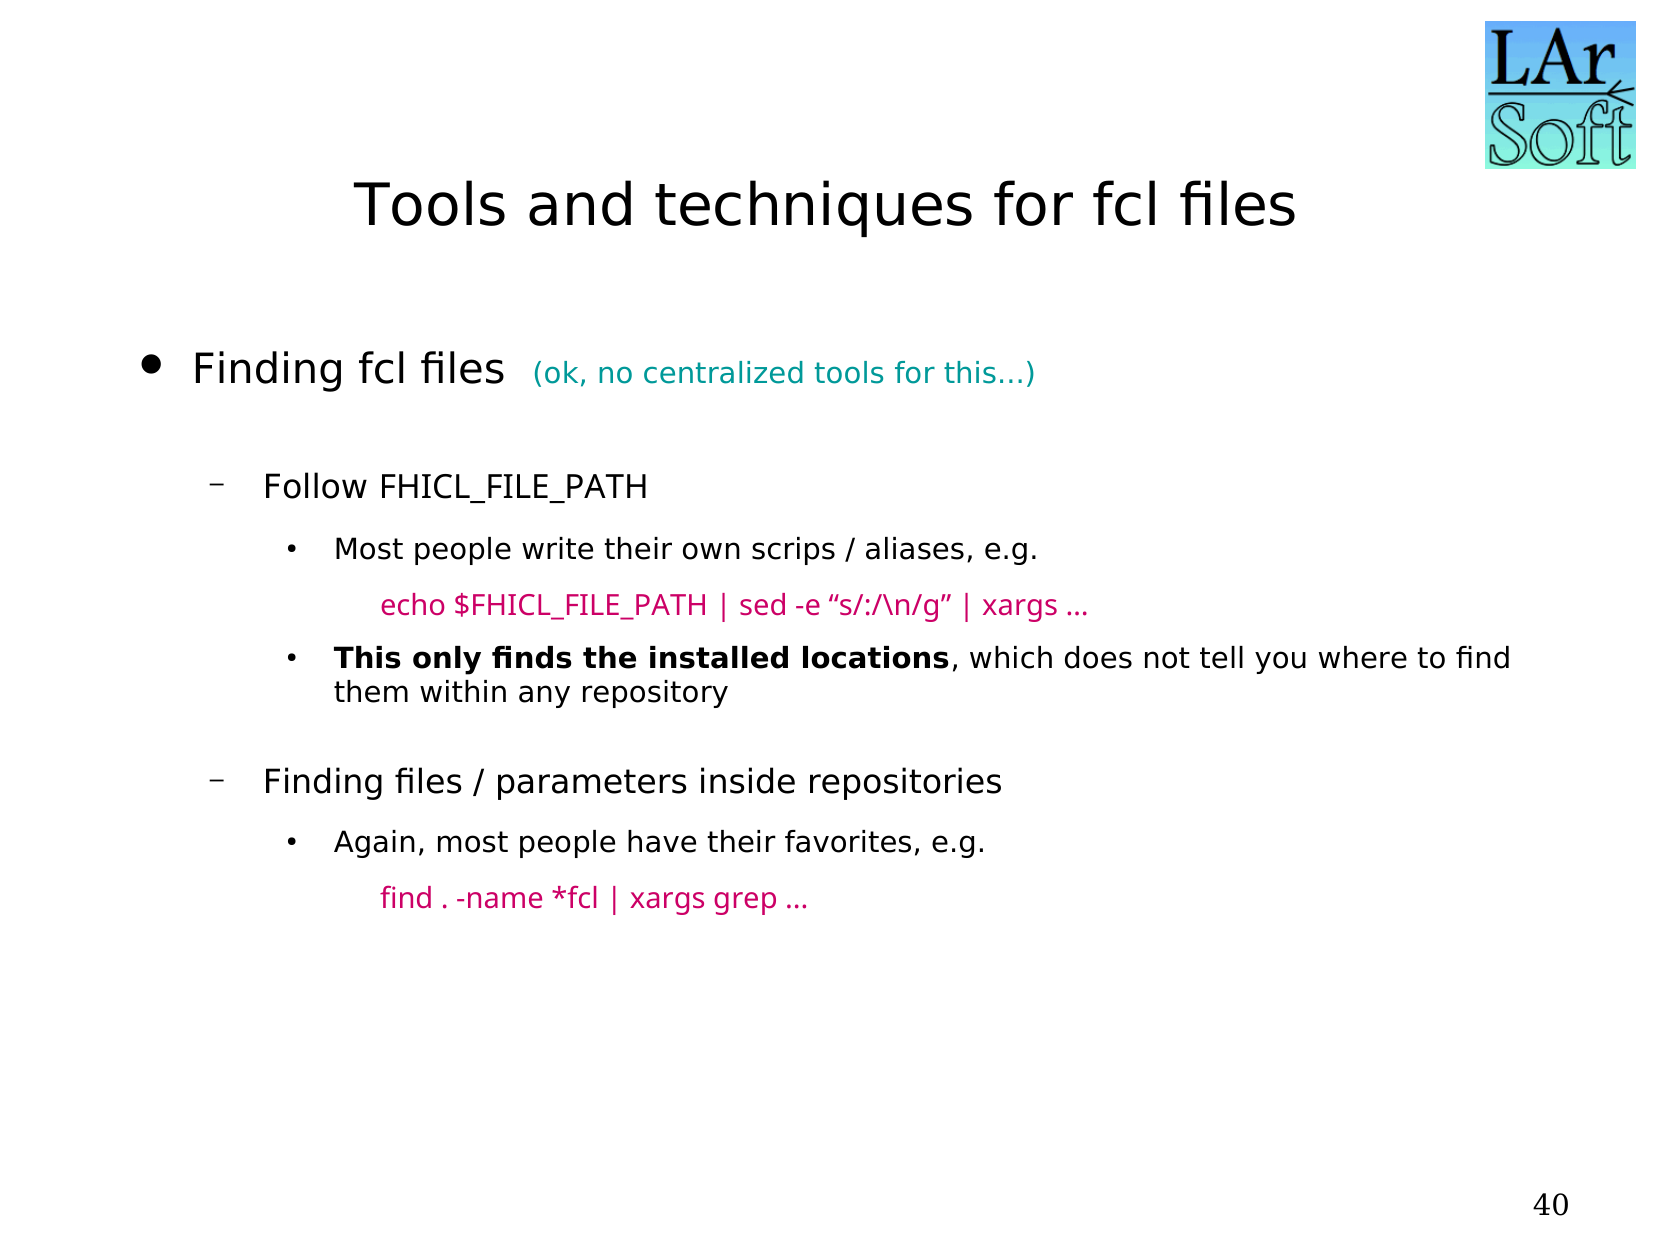

# Tools and techniques for fcl files
Finding fcl files (ok, no centralized tools for this...)
Follow FHICL_FILE_PATH
Most people write their own scrips / aliases, e.g.
 echo $FHICL_FILE_PATH | sed -e “s/:/\n/g” | xargs …
This only finds the installed locations, which does not tell you where to find them within any repository
Finding files / parameters inside repositories
Again, most people have their favorites, e.g.
 find . -name *fcl | xargs grep ...
40